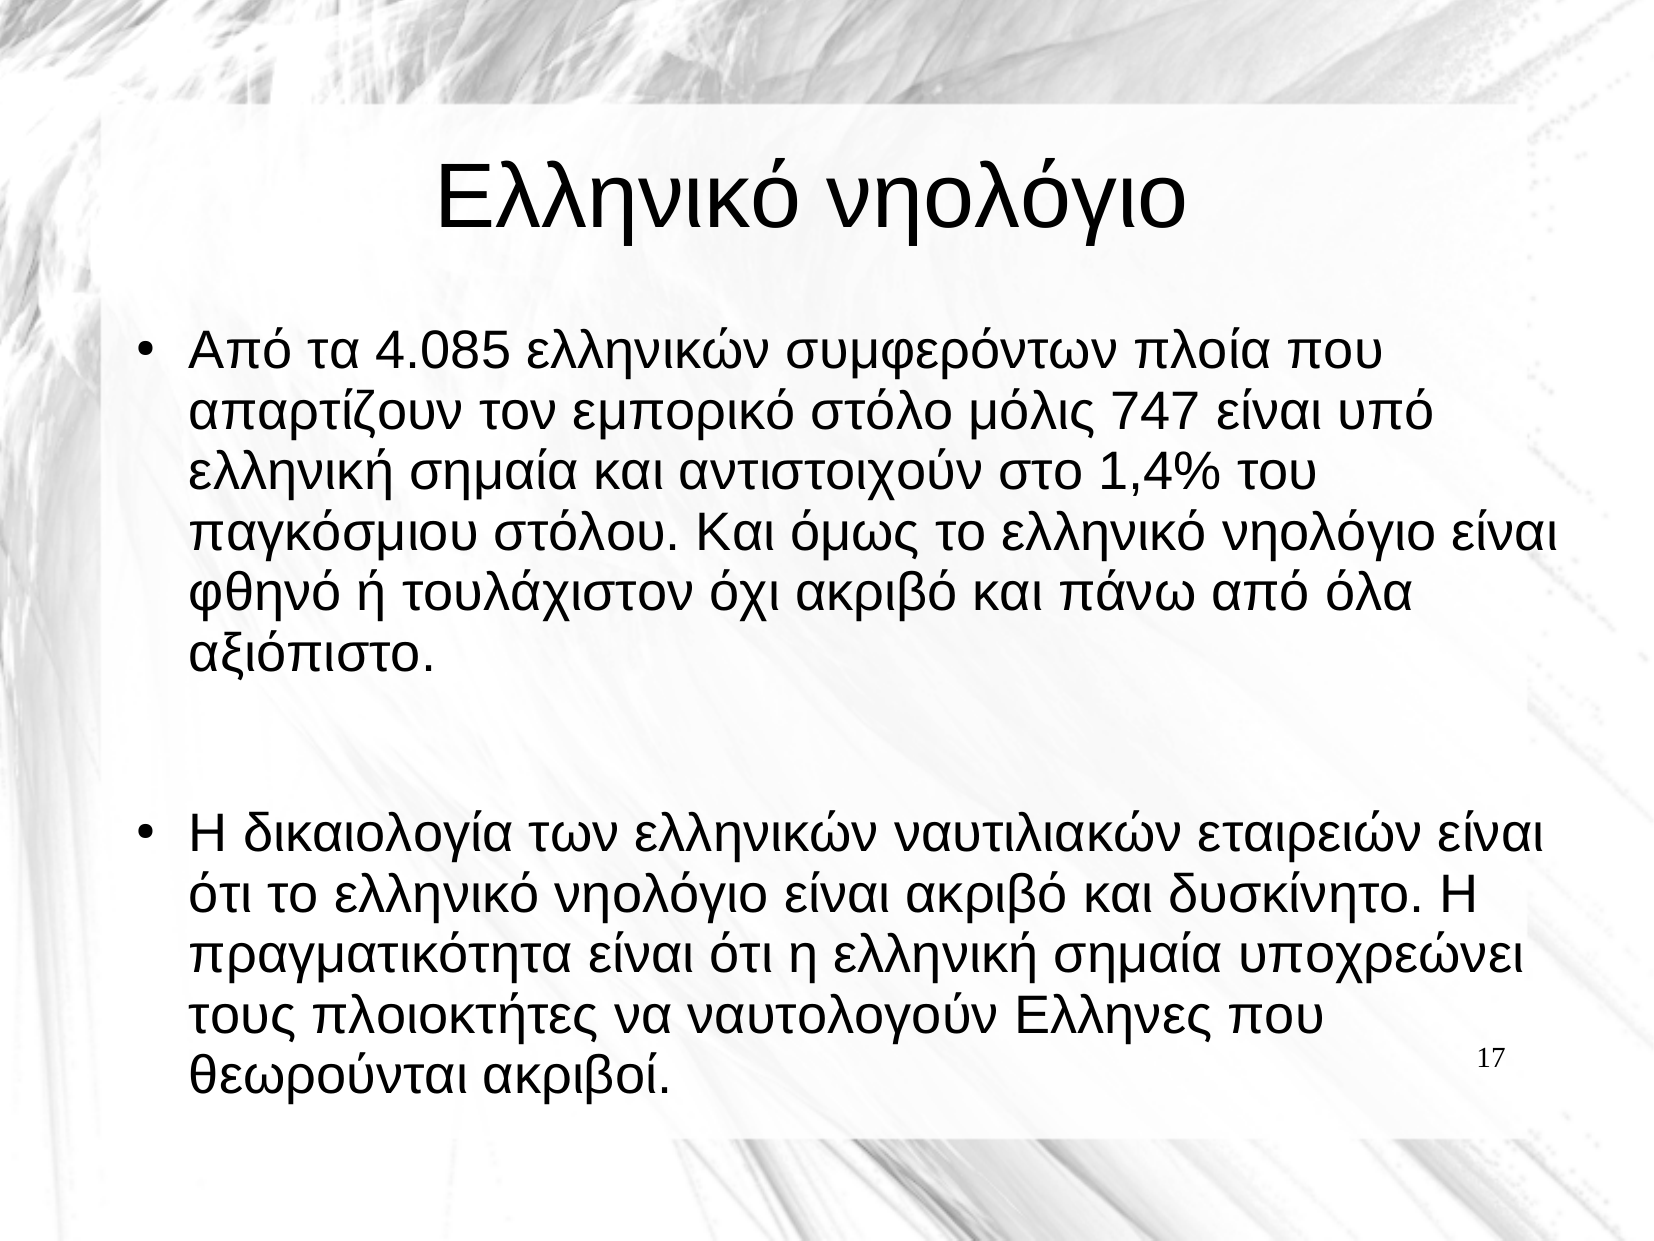

# Ελληνικό νηολόγιο
Aπό τα 4.085 ελληνικών συμφερόντων πλοία που απαρτίζουν τον εμπορικό στόλο μόλις 747 είναι υπό ελληνική σημαία και αντιστοιχούν στο 1,4% του παγκόσμιου στόλου. Και όμως το ελληνικό νηολόγιο είναι φθηνό ή τουλάχιστον όχι ακριβό και πάνω από όλα αξιόπιστο.
Η δικαιολογία των ελληνικών ναυτιλιακών εταιρειών είναι ότι το ελληνικό νηολόγιο είναι ακριβό και δυσκίνητο. Η πραγματικότητα είναι ότι η ελληνική σημαία υποχρεώνει τους πλοιοκτήτες να ναυτολογούν Ελληνες που θεωρούνται ακριβοί.
17